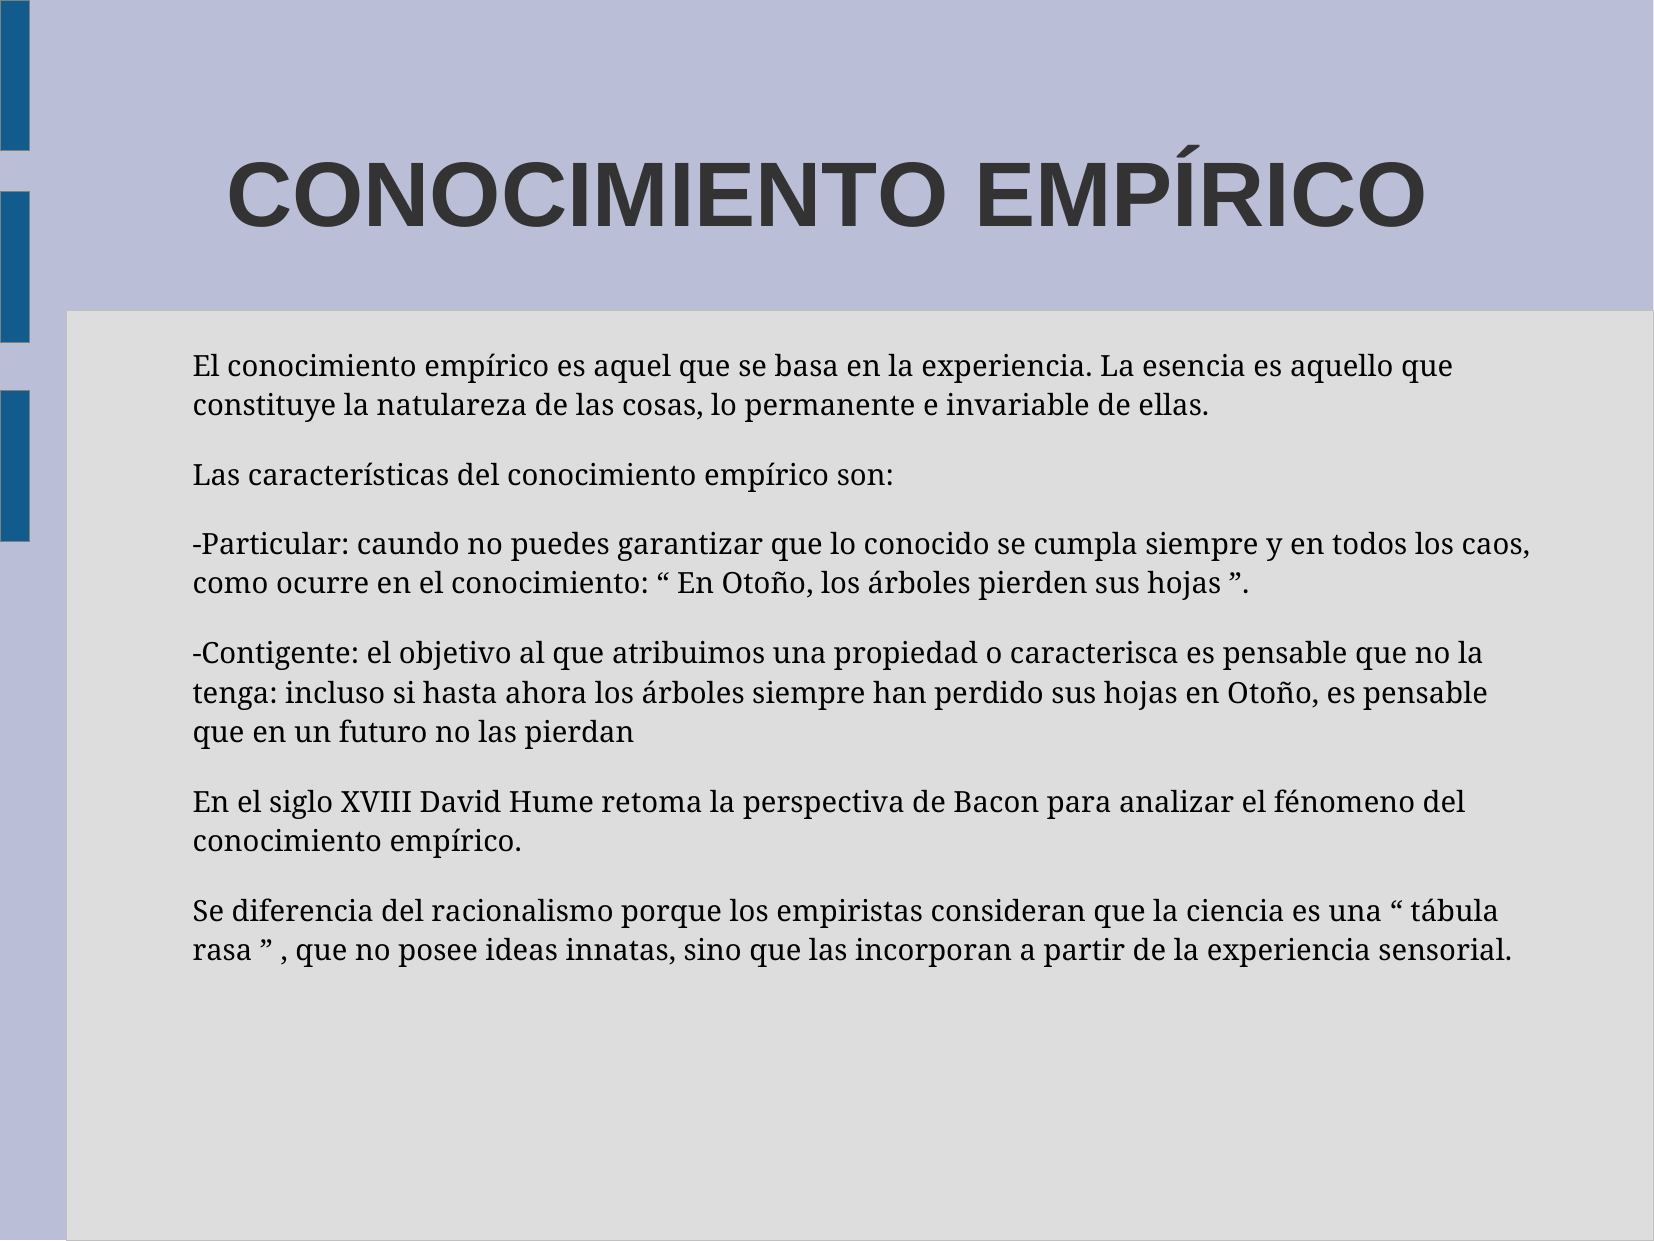

# CONOCIMIENTO EMPÍRICO
El conocimiento empírico es aquel que se basa en la experiencia. La esencia es aquello que constituye la natulareza de las cosas, lo permanente e invariable de ellas.
Las características del conocimiento empírico son:
-Particular: caundo no puedes garantizar que lo conocido se cumpla siempre y en todos los caos, como ocurre en el conocimiento: “ En Otoño, los árboles pierden sus hojas ”.
-Contigente: el objetivo al que atribuimos una propiedad o caracterisca es pensable que no la tenga: incluso si hasta ahora los árboles siempre han perdido sus hojas en Otoño, es pensable que en un futuro no las pierdan
En el siglo XVIII David Hume retoma la perspectiva de Bacon para analizar el fénomeno del conocimiento empírico.
Se diferencia del racionalismo porque los empiristas consideran que la ciencia es una “ tábula rasa ” , que no posee ideas innatas, sino que las incorporan a partir de la experiencia sensorial.